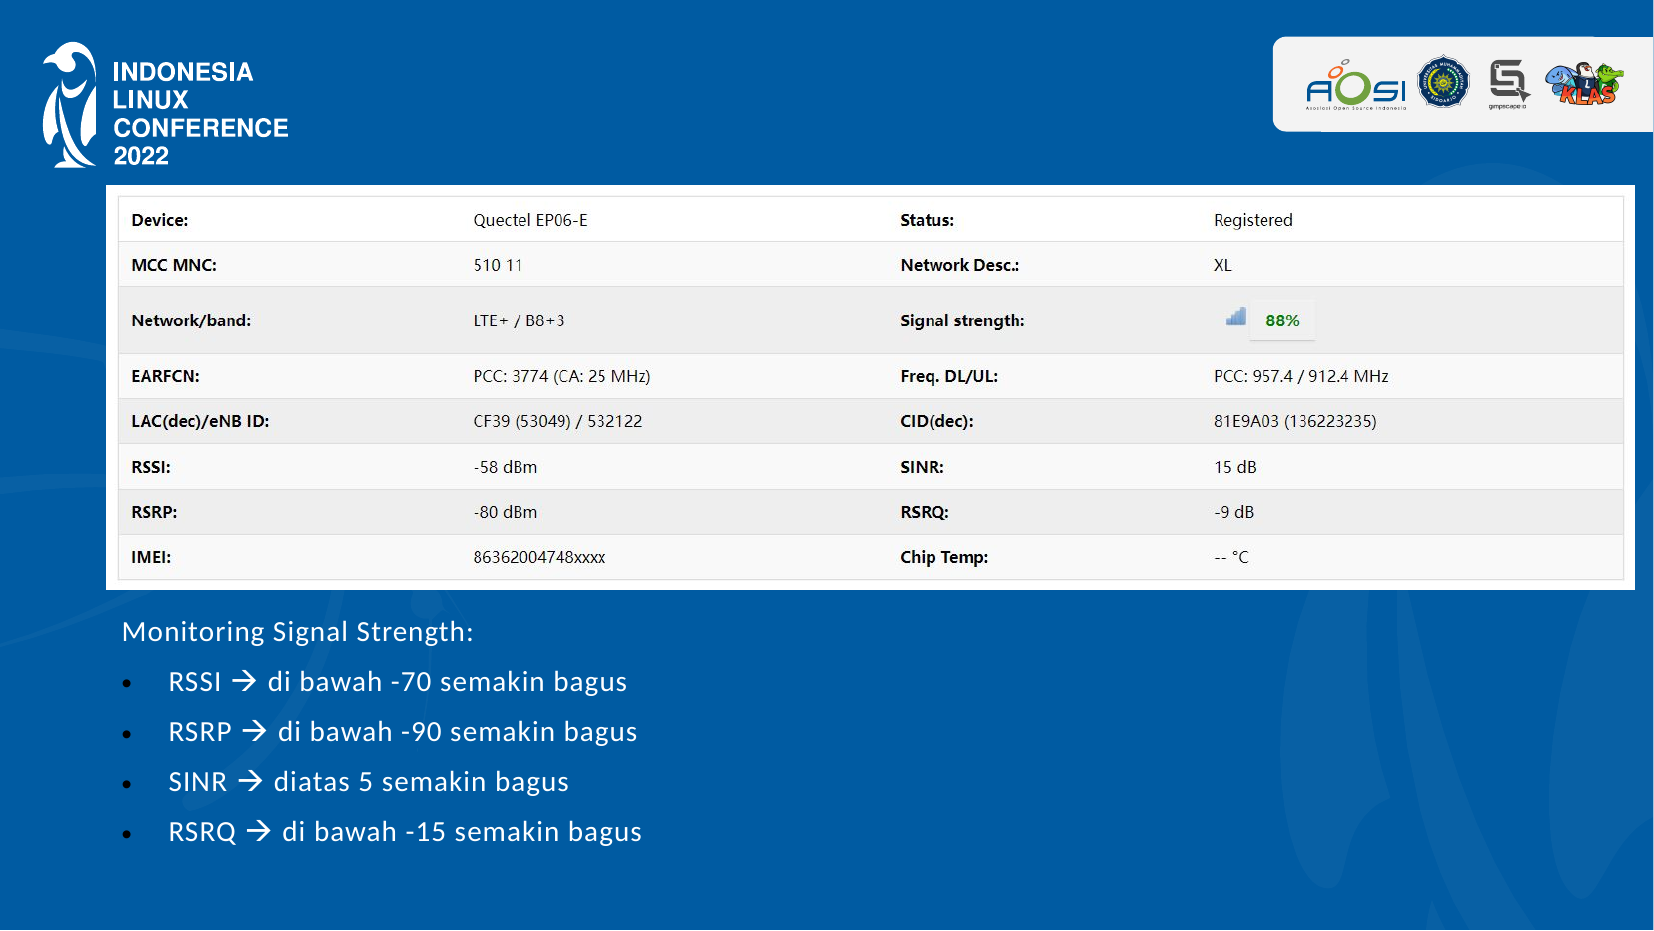

Monitoring Signal Strength:
RSSI  di bawah -70 semakin bagus
RSRP  di bawah -90 semakin bagus
SINR  diatas 5 semakin bagus
RSRQ  di bawah -15 semakin bagus